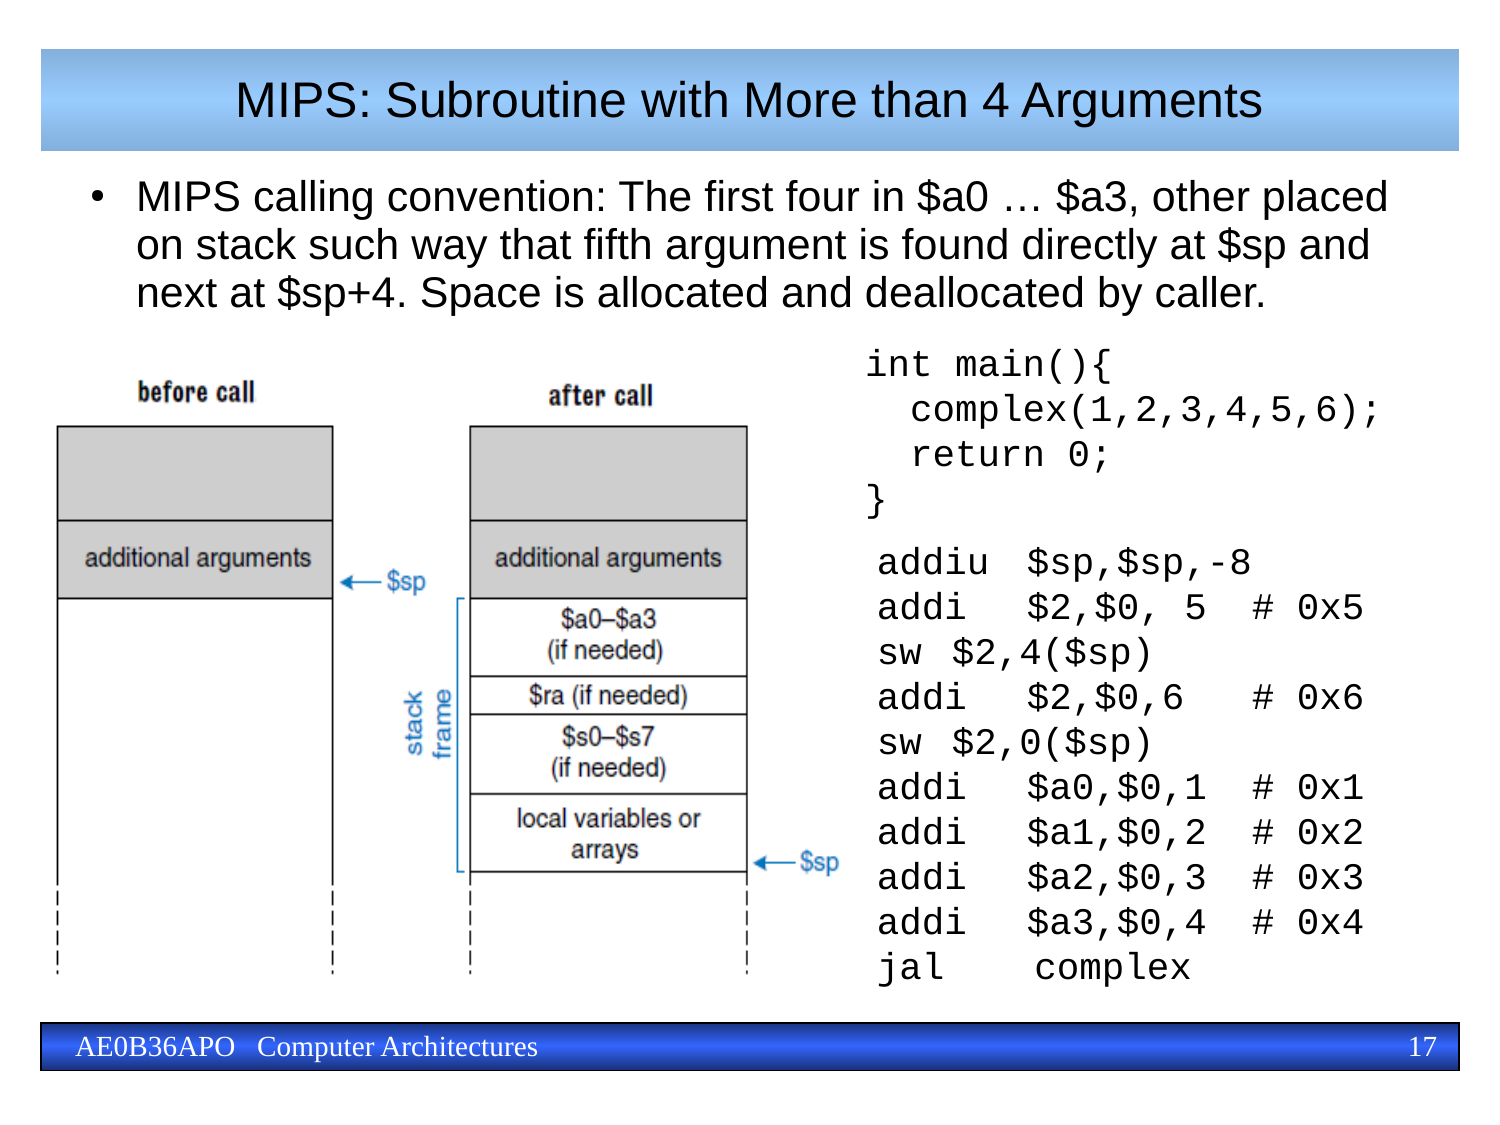

# MIPS: Subroutine with More than 4 Arguments
MIPS calling convention: The first four in $a0 … $a3, other placed on stack such way that fifth argument is found directly at $sp and next at $sp+4. Space is allocated and deallocated by caller.
int main(){
 complex(1,2,3,4,5,6);
 return 0;
}
addiu	$sp,$sp,-8
addi	$2,$0, 5	# 0x5
sw	$2,4($sp)
addi	$2,$0,6	# 0x6
sw	$2,0($sp)
addi	$a0,$0,1	# 0x1
addi	$a1,$0,2	# 0x2
addi 	$a2,$0,3	# 0x3
addi	$a3,$0,4	# 0x4
jal complex
AE0B36APO Computer Architectures
17